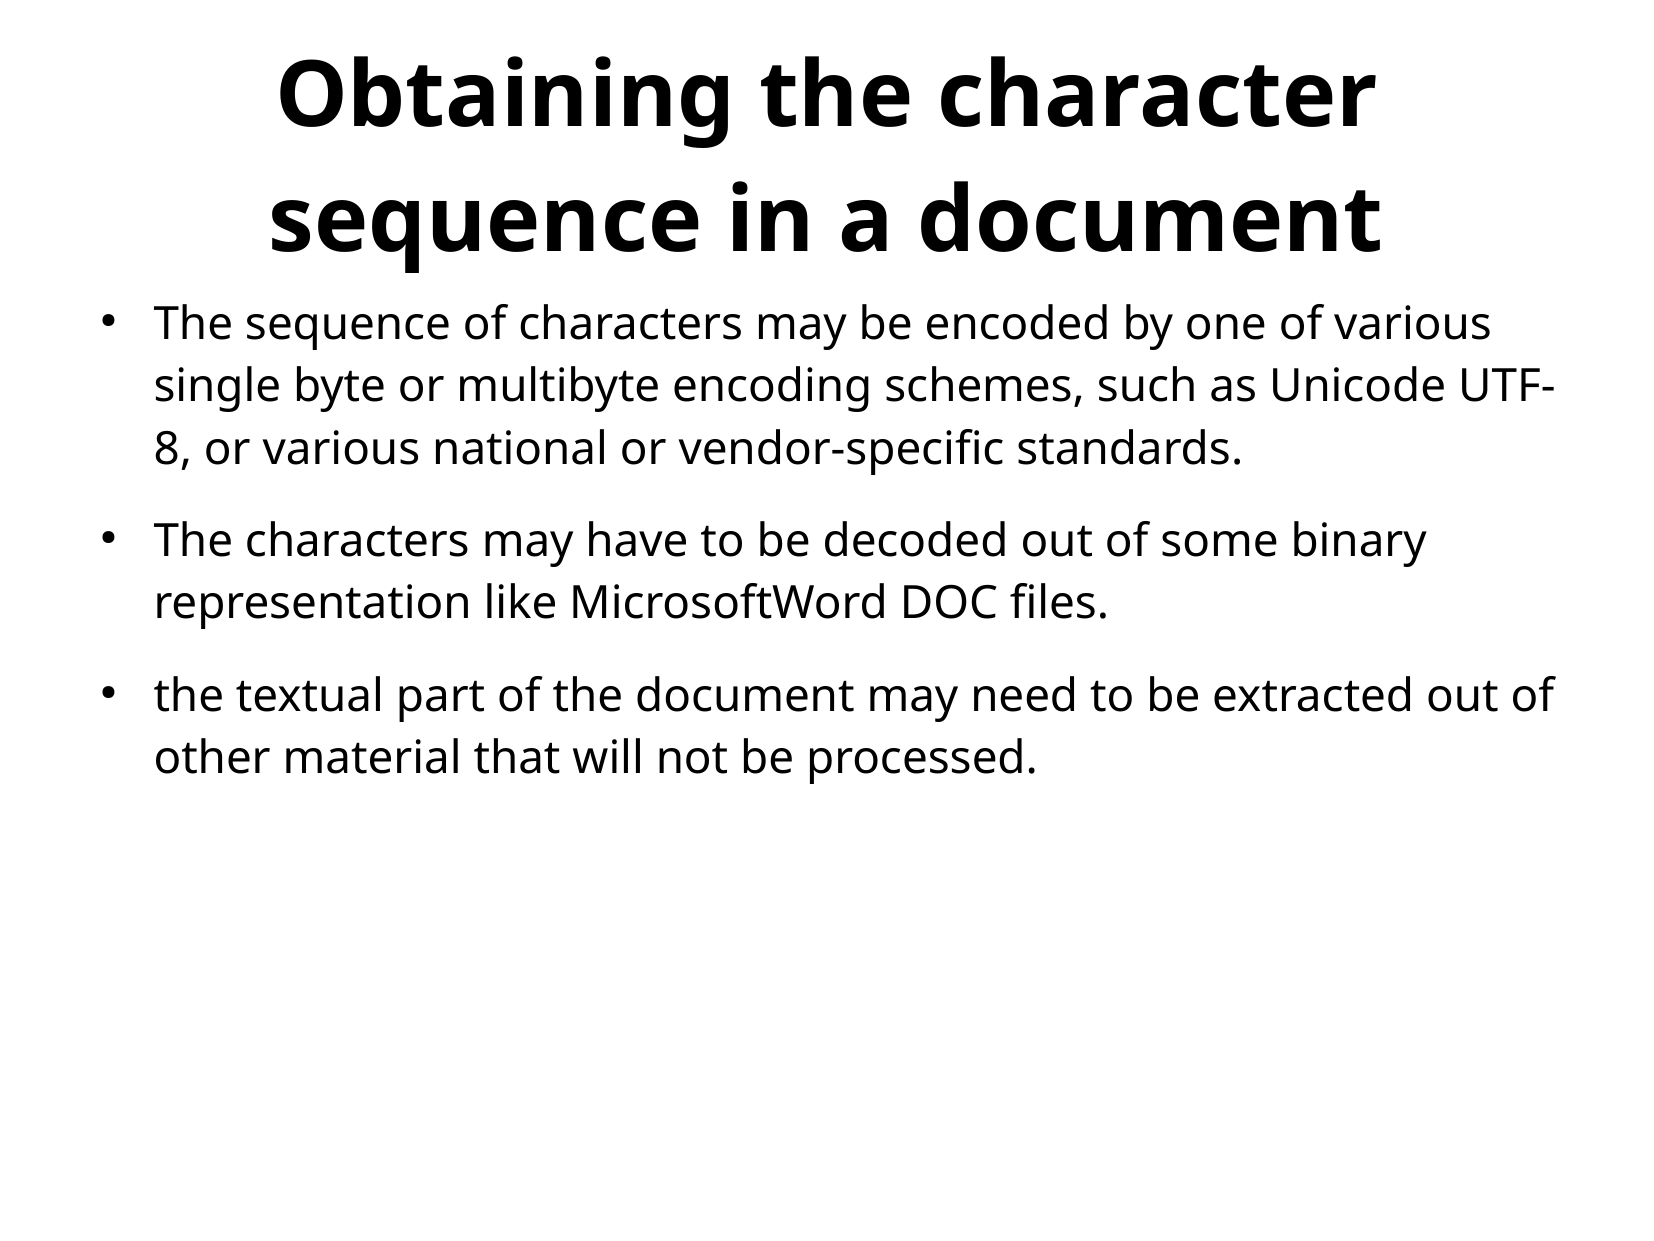

# Obtaining the character sequence in a document
The sequence of characters may be encoded by one of various single byte or multibyte encoding schemes, such as Unicode UTF-8, or various national or vendor-specific standards.
The characters may have to be decoded out of some binary representation like MicrosoftWord DOC files.
the textual part of the document may need to be extracted out of other material that will not be processed.